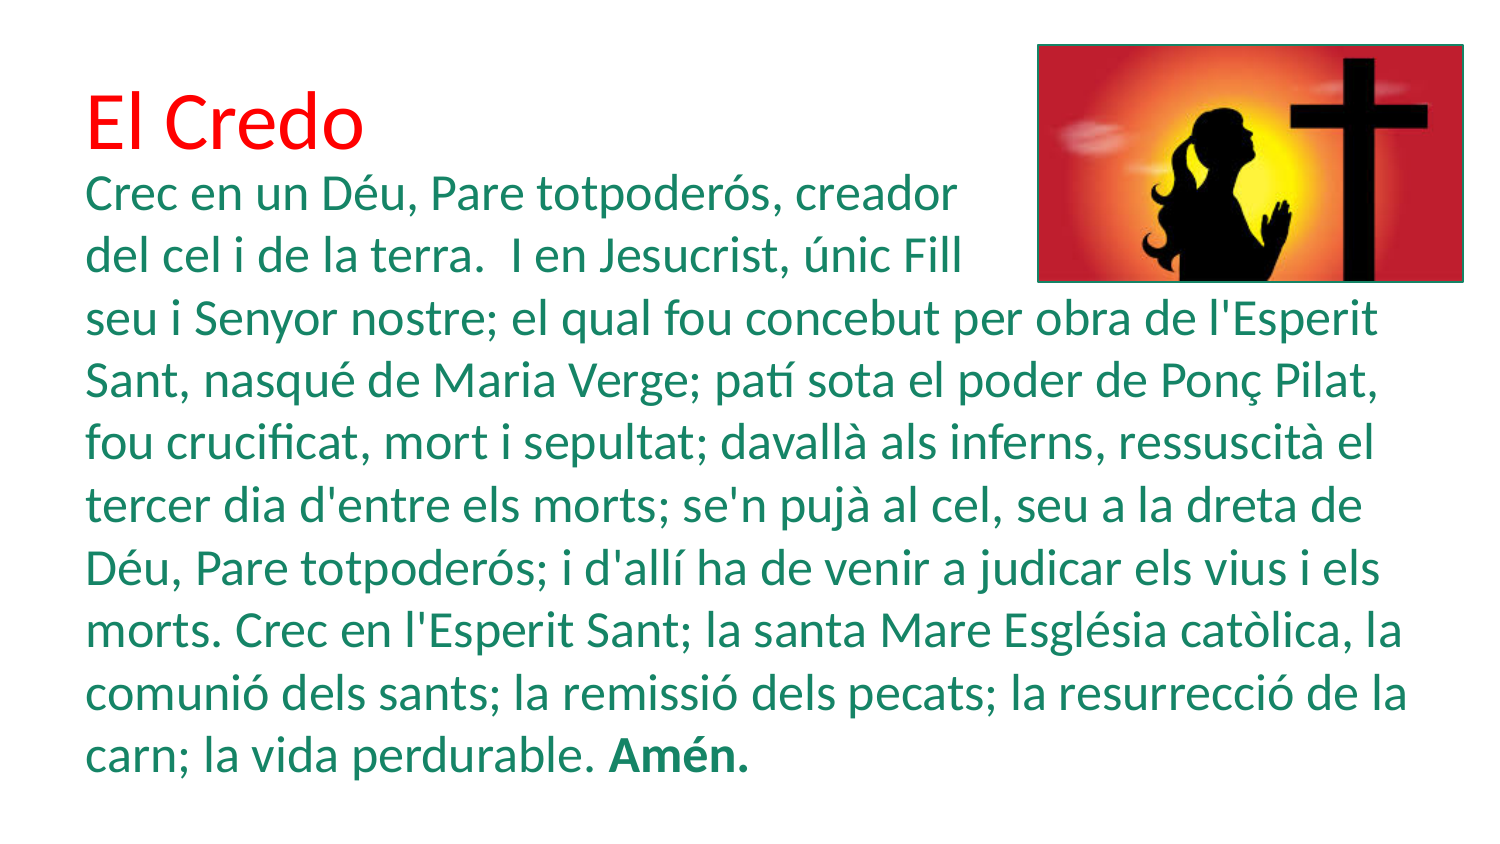

El Credo
Crec en un Déu, Pare totpoderós, creador
del cel i de la terra. I en Jesucrist, únic Fill
seu i Senyor nostre; el qual fou concebut per obra de l'Esperit Sant, nasqué de Maria Verge; patí sota el poder de Ponç Pilat, fou crucificat, mort i sepultat; davallà als inferns, ressuscità el tercer dia d'entre els morts; se'n pujà al cel, seu a la dreta de Déu, Pare totpoderós; i d'allí ha de venir a judicar els vius i els morts. Crec en l'Esperit Sant; la santa Mare Església catòlica, la comunió dels sants; la remissió dels pecats; la resurrecció de la carn; la vida perdurable. Amén.